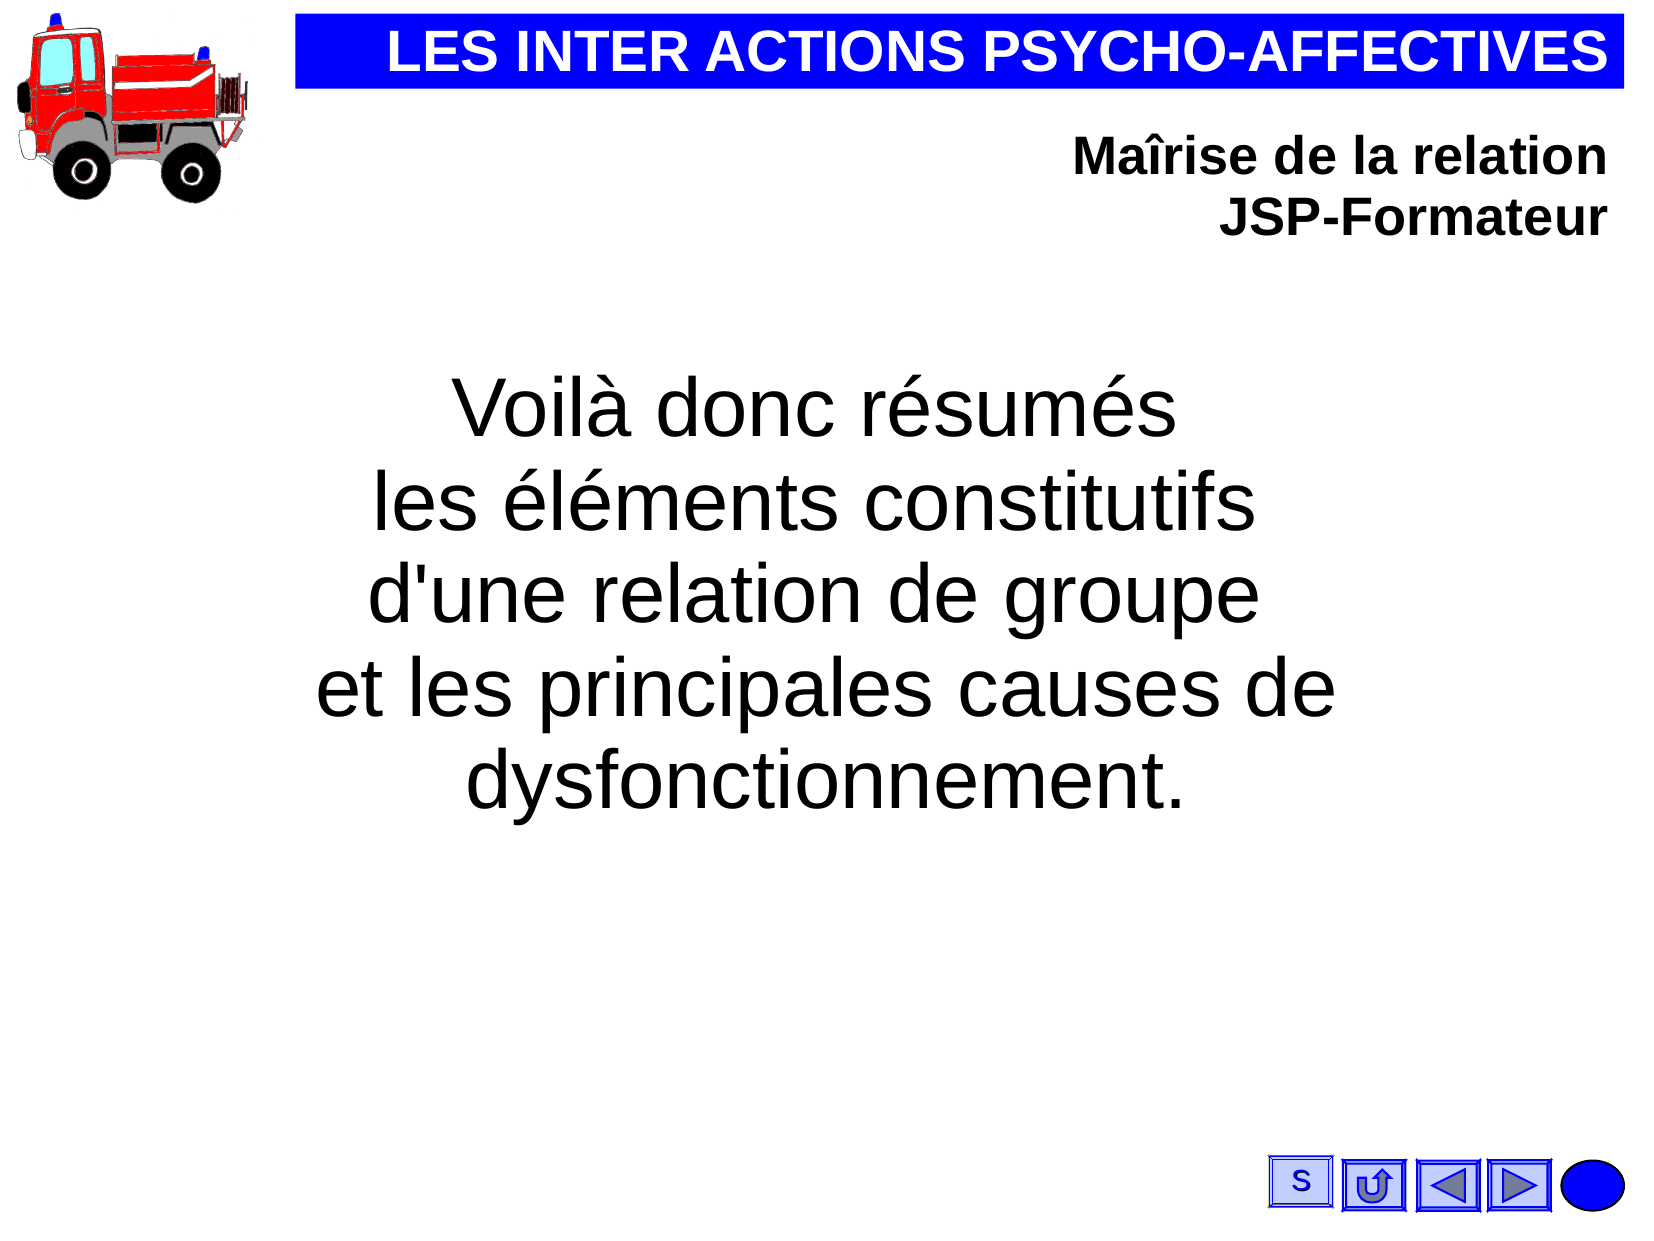

LES INTER ACTIONS PSYCHO-AFFECTIVES
Maîrise de la relation
JSP-Formateur
Voilà donc résumés
les éléments constitutifs
d'une relation de groupe
et les principales causes de dysfonctionnement.